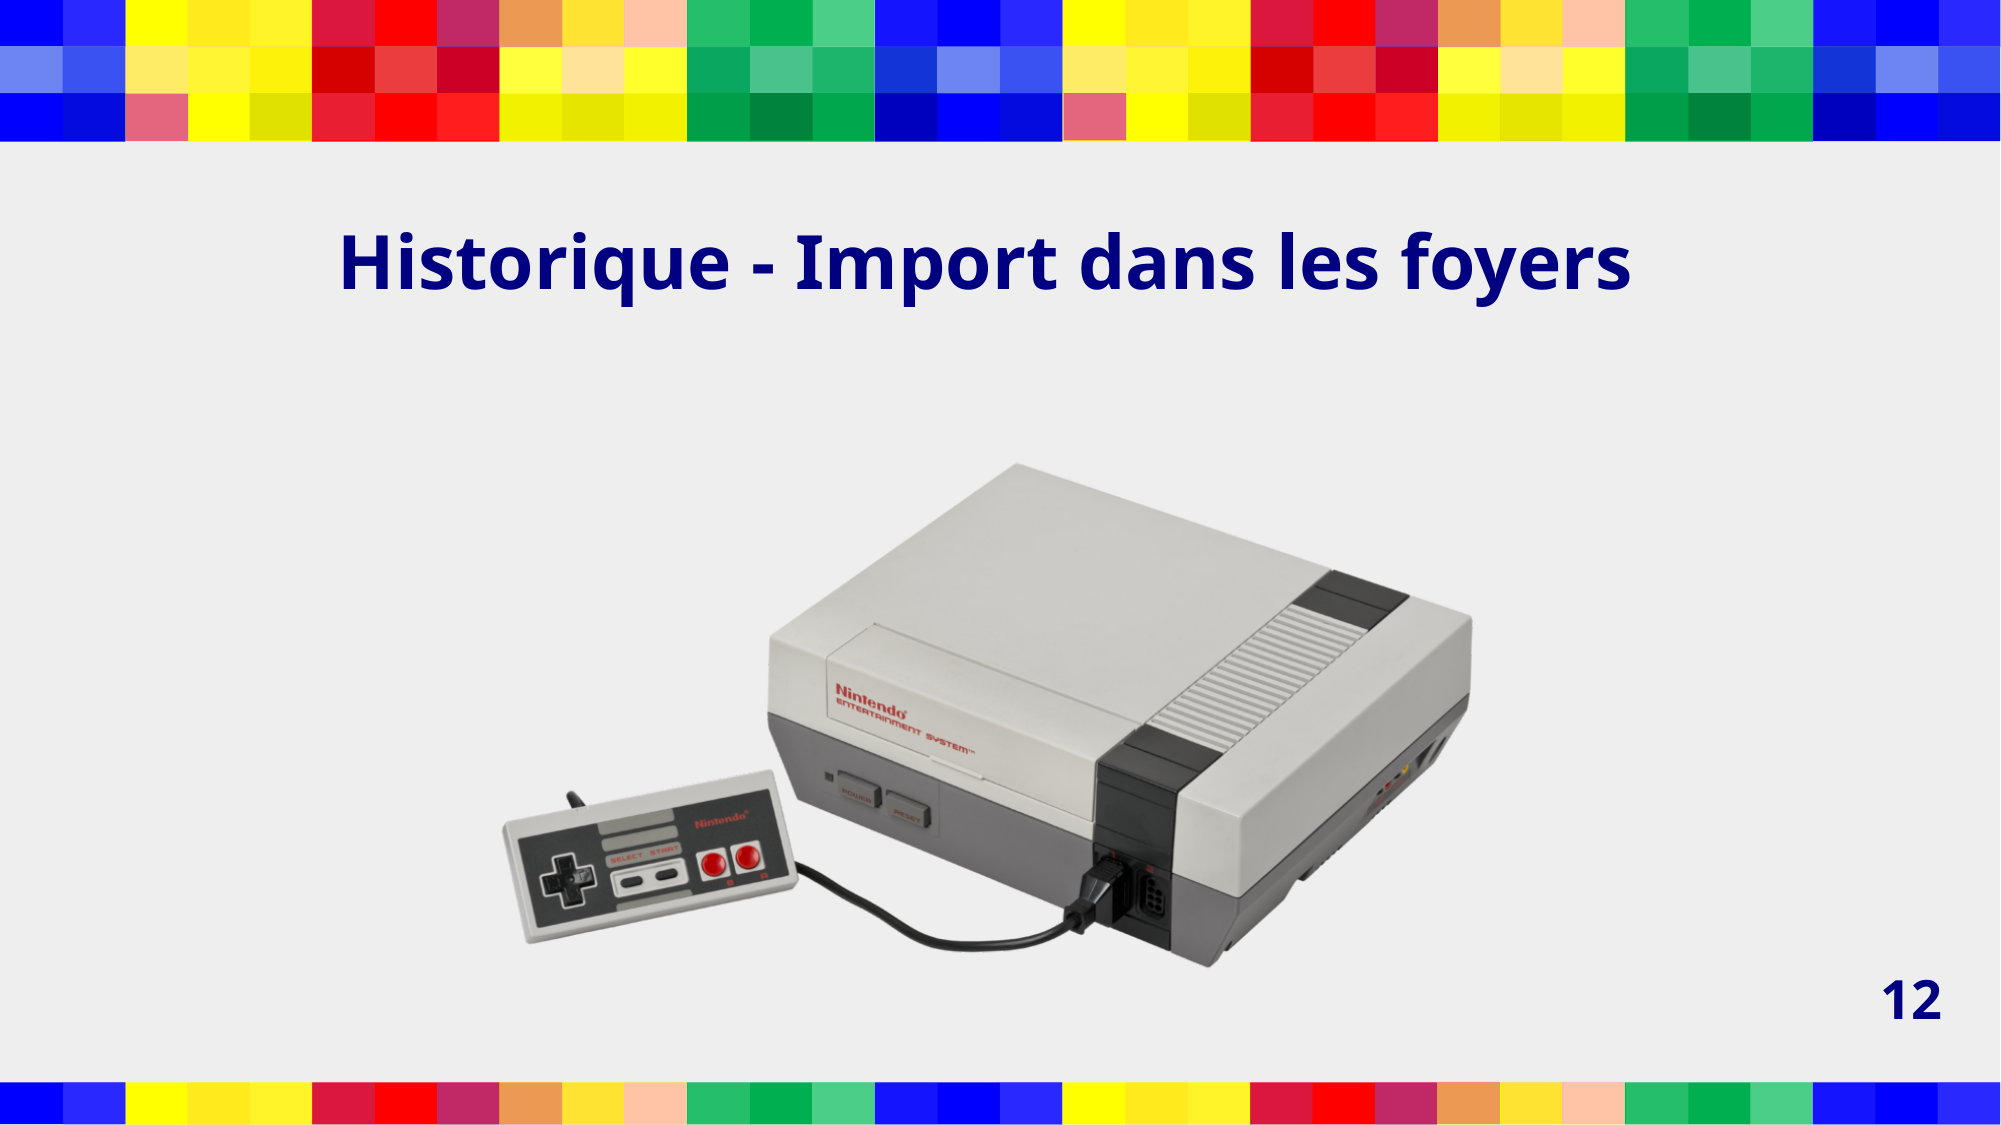

Historique - Import dans les foyers
# - NES (1985)
12